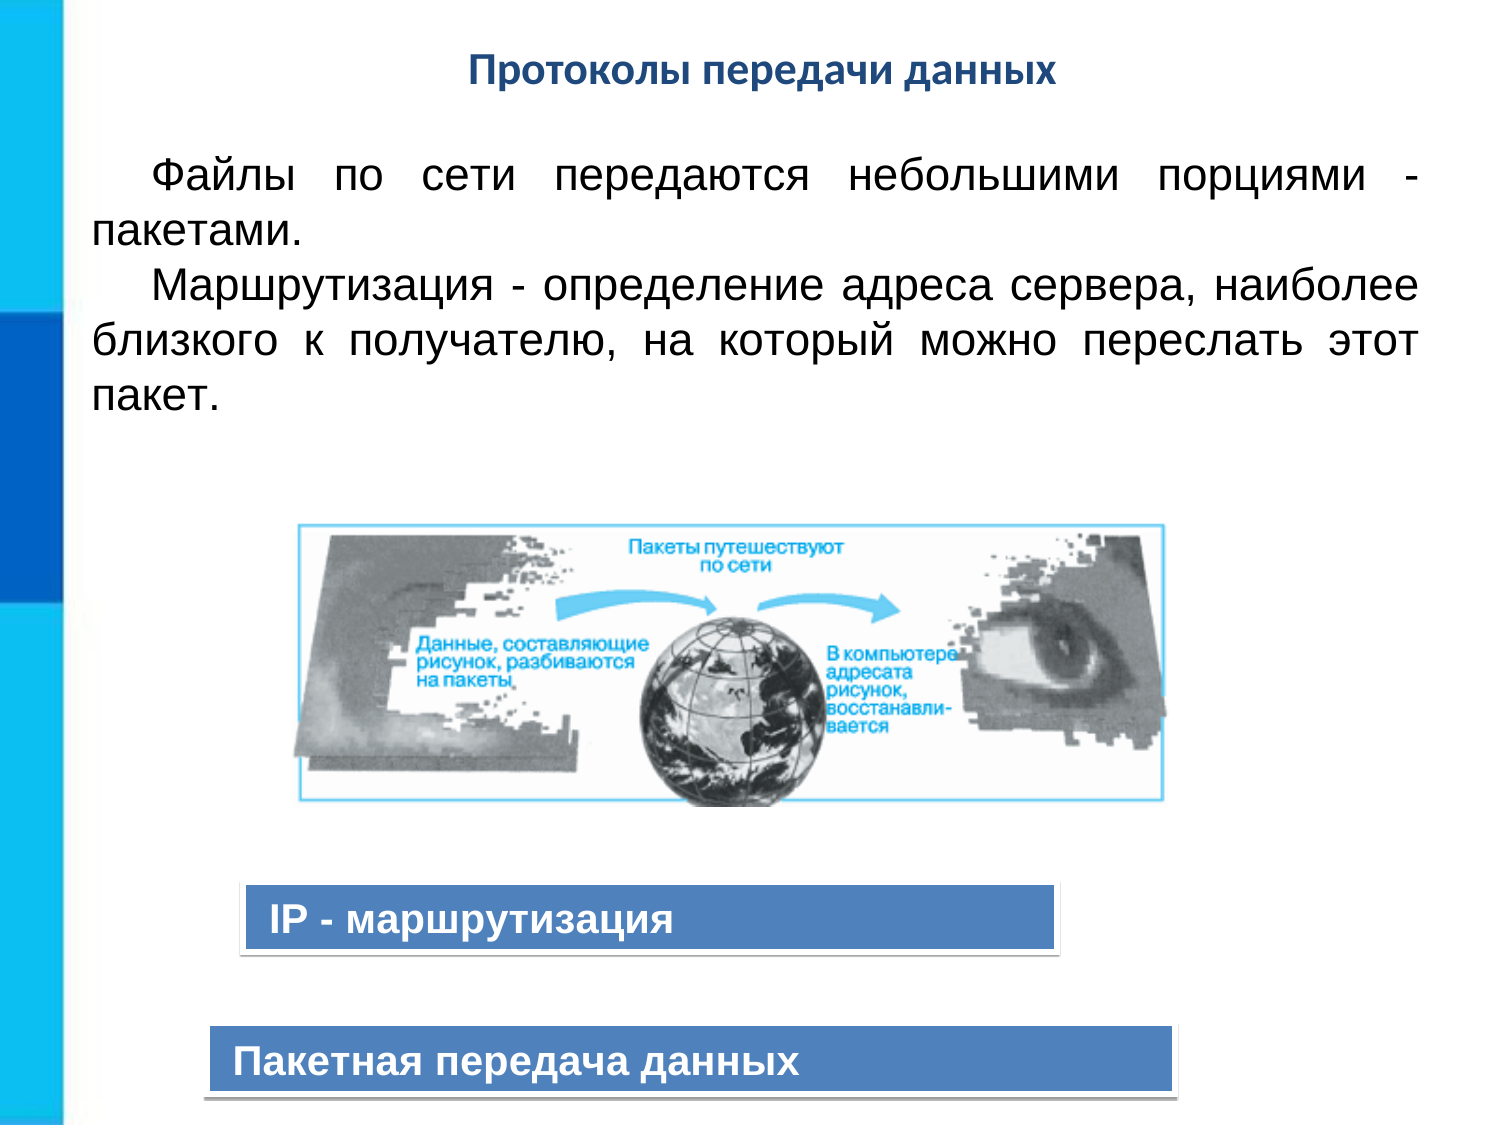

Протоколы передачи данных
Файлы по сети передаются небольшими порциями - пакетами.
Маршрутизация - определение адреса сервера, наиболее близкого к получателю, на который можно переслать этот пакет.
 IP - маршрутизация
 Пакетная передача данных